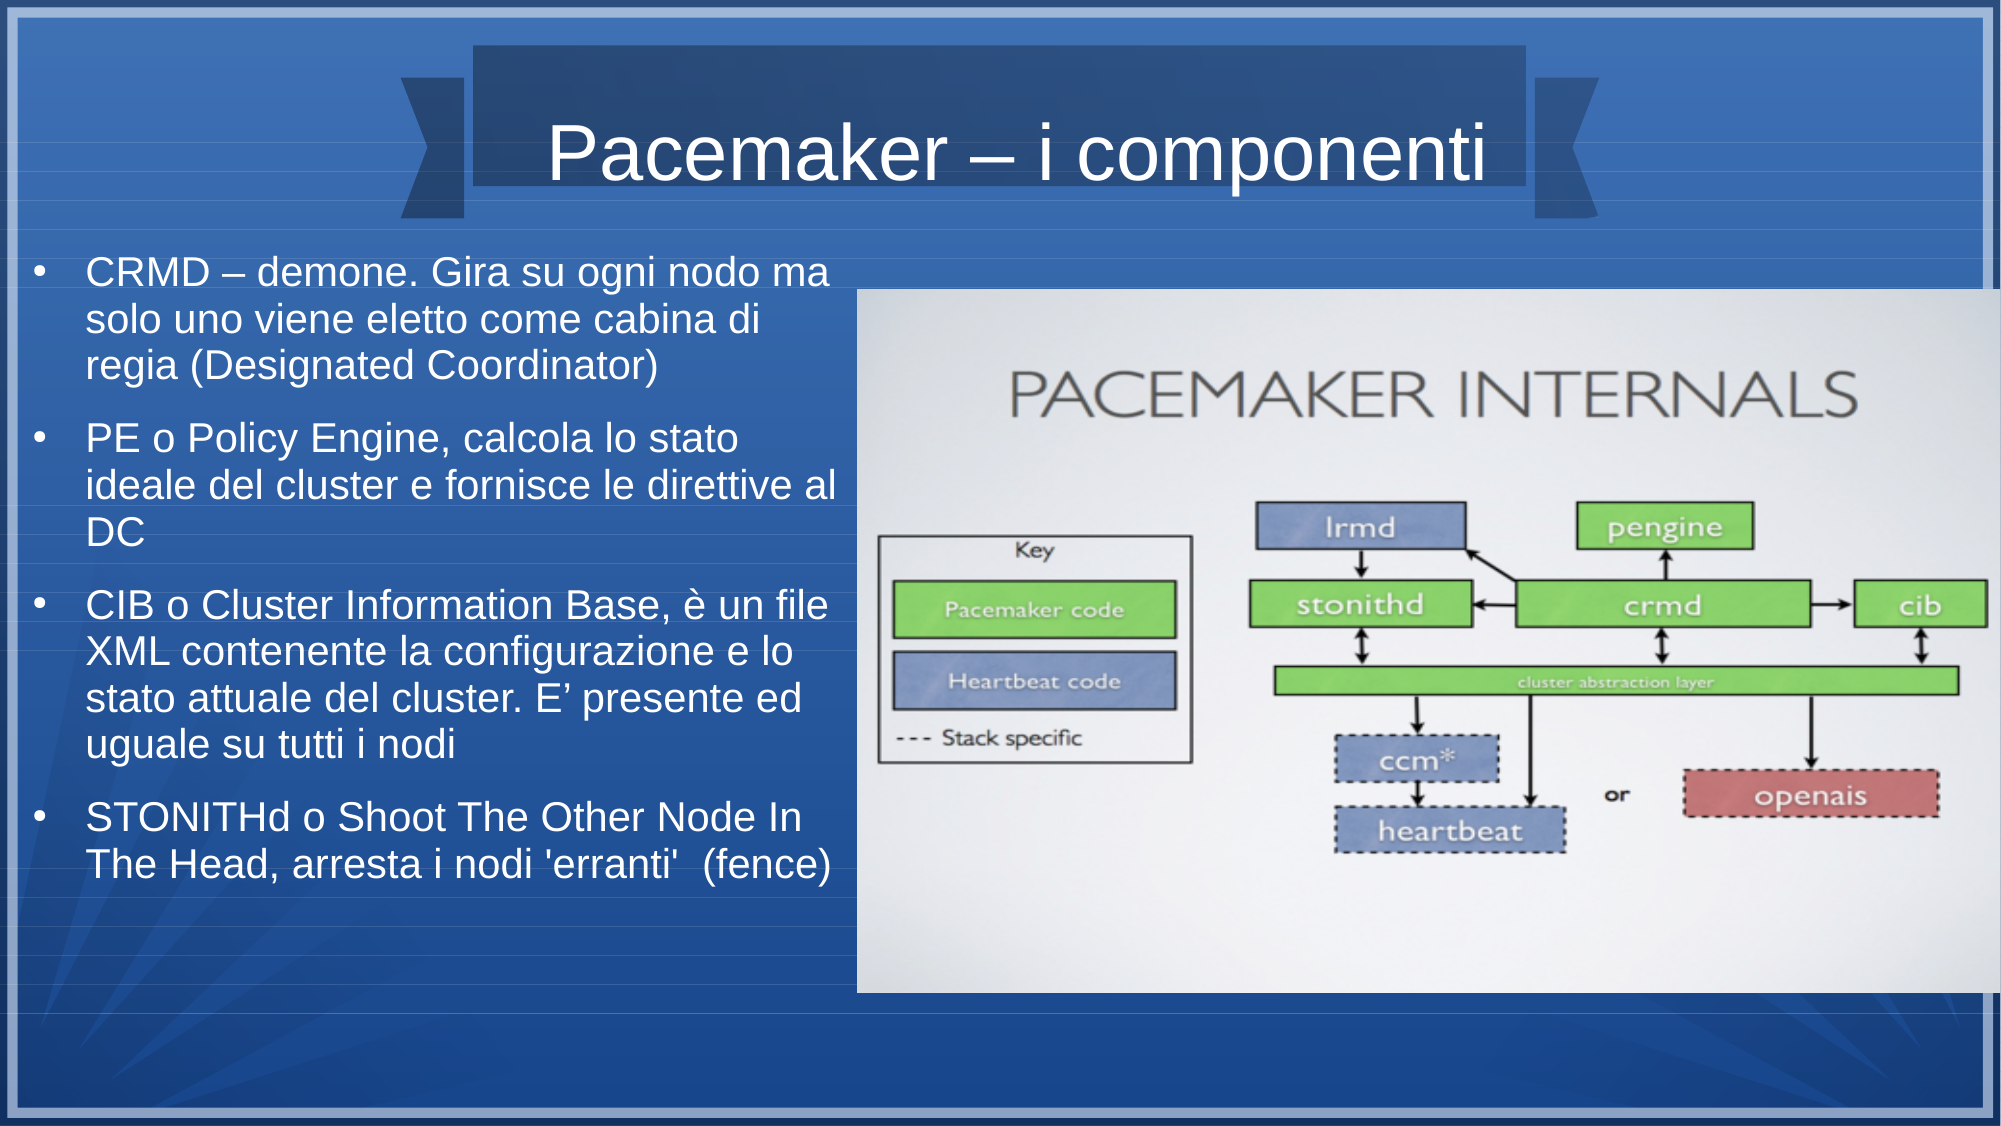

# Pacemaker – i componenti
CRMD – demone. Gira su ogni nodo ma solo uno viene eletto come cabina di regia (Designated Coordinator)
PE o Policy Engine, calcola lo stato ideale del cluster e fornisce le direttive al DC
CIB o Cluster Information Base, è un file XML contenente la configurazione e lo stato attuale del cluster. E’ presente ed uguale su tutti i nodi
STONITHd o Shoot The Other Node In The Head, arresta i nodi 'erranti' (fence)